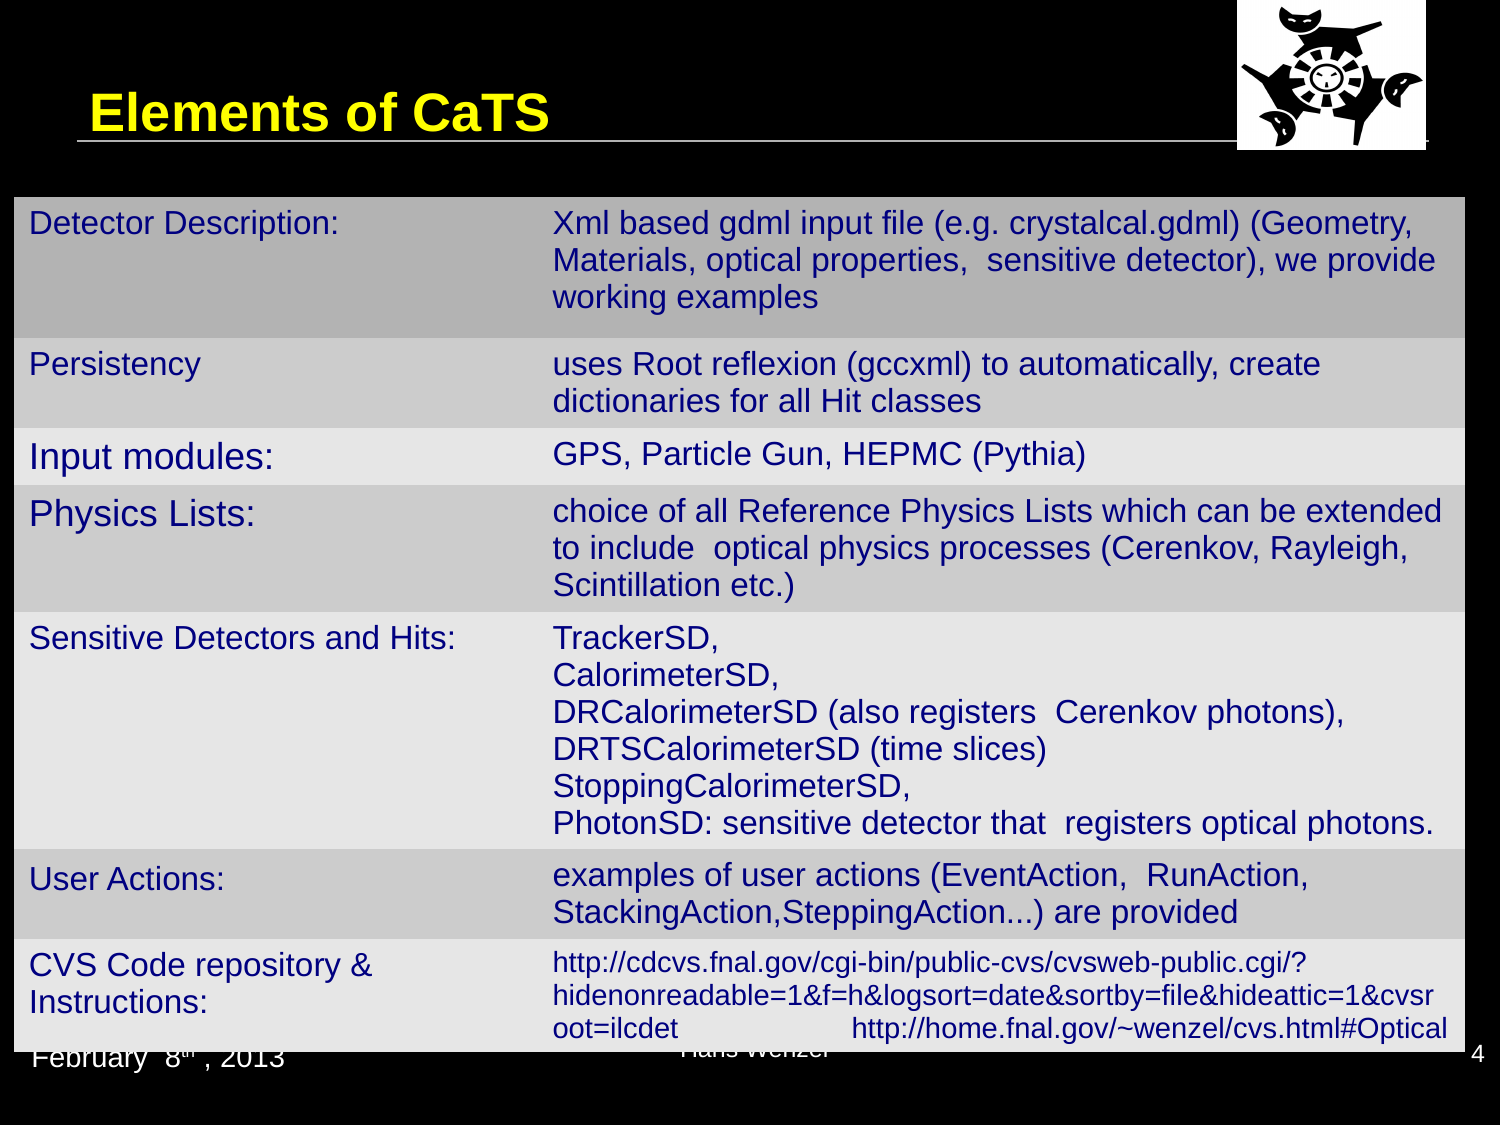

Elements of CaTS
| Detector Description: | Xml based gdml input file (e.g. crystalcal.gdml) (Geometry, Materials, optical properties,  sensitive detector), we provide working examples |
| --- | --- |
| Persistency | uses Root reflexion (gccxml) to automatically, create dictionaries for all Hit classes |
| Input modules: | GPS, Particle Gun, HEPMC (Pythia) |
| Physics Lists: | choice of all Reference Physics Lists which can be extended to include optical physics processes (Cerenkov, Rayleigh, Scintillation etc.) |
| Sensitive Detectors and Hits: | TrackerSD, CalorimeterSD, DRCalorimeterSD (also registers Cerenkov photons), DRTSCalorimeterSD (time slices) StoppingCalorimeterSD, PhotonSD: sensitive detector that  registers optical photons. |
| User Actions: | examples of user actions (EventAction,  RunAction, StackingAction,SteppingAction...) are provided |
| CVS Code repository & Instructions: | http://cdcvs.fnal.gov/cgi-bin/public-cvs/cvsweb-public.cgi/?hidenonreadable=1&f=h&logsort=date&sortby=file&hideattic=1&cvsroot=ilcdet http://home.fnal.gov/~wenzel/cvs.html#Optical |